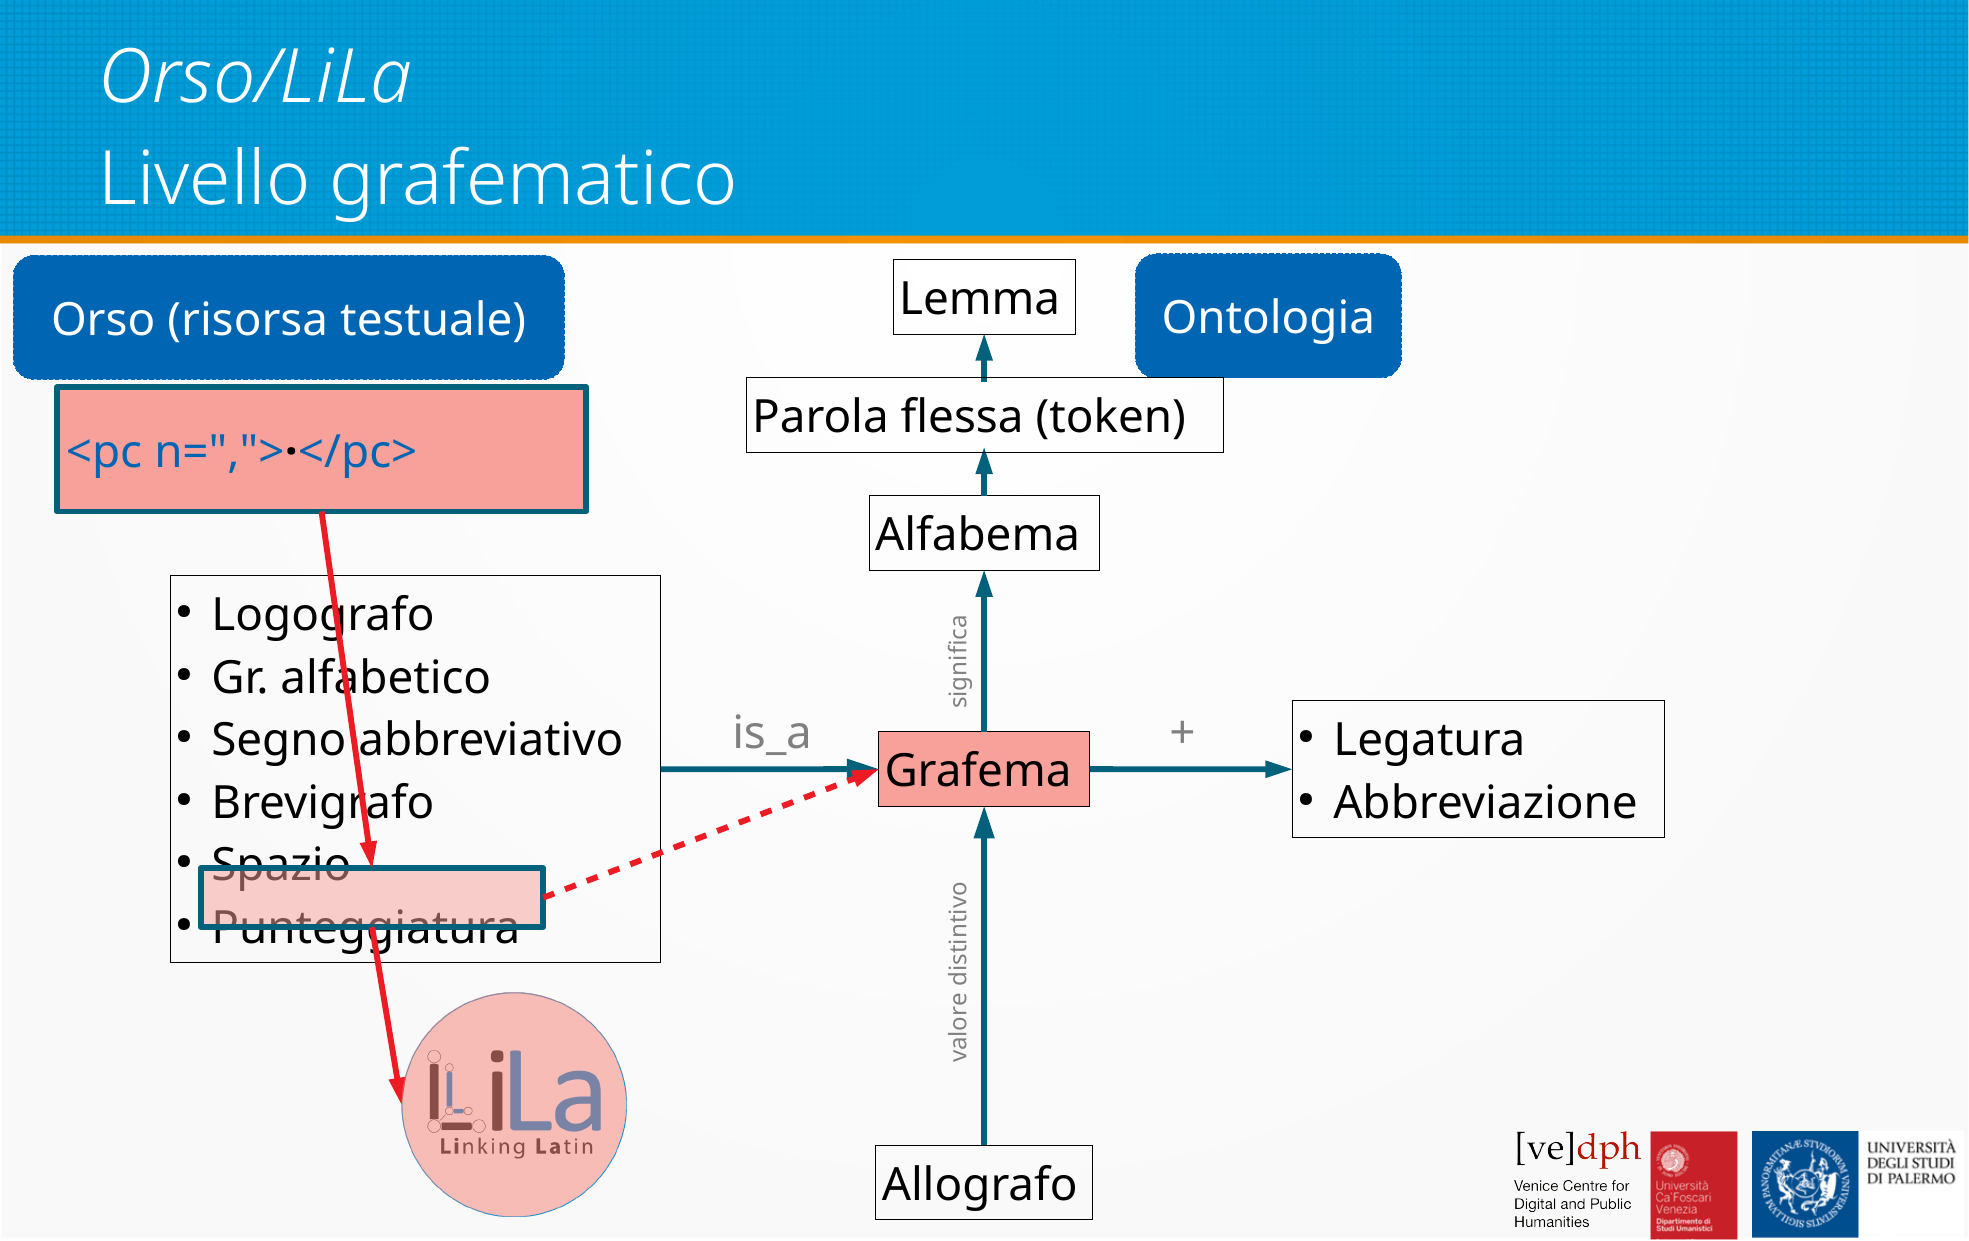

# Orso/LiLa Livello grafematico
Ontologia
Orso (risorsa testuale)
Lemma
Parola flessa (token)
<pc n=",">·</pc>
Alfabema
Logografo
Gr. alfabetico
Segno abbreviativo
Brevigrafo
Spazio
Punteggiatura
significa
is_a
+
Legatura
Abbreviazione
Grafema
valore distintivo
Allografo